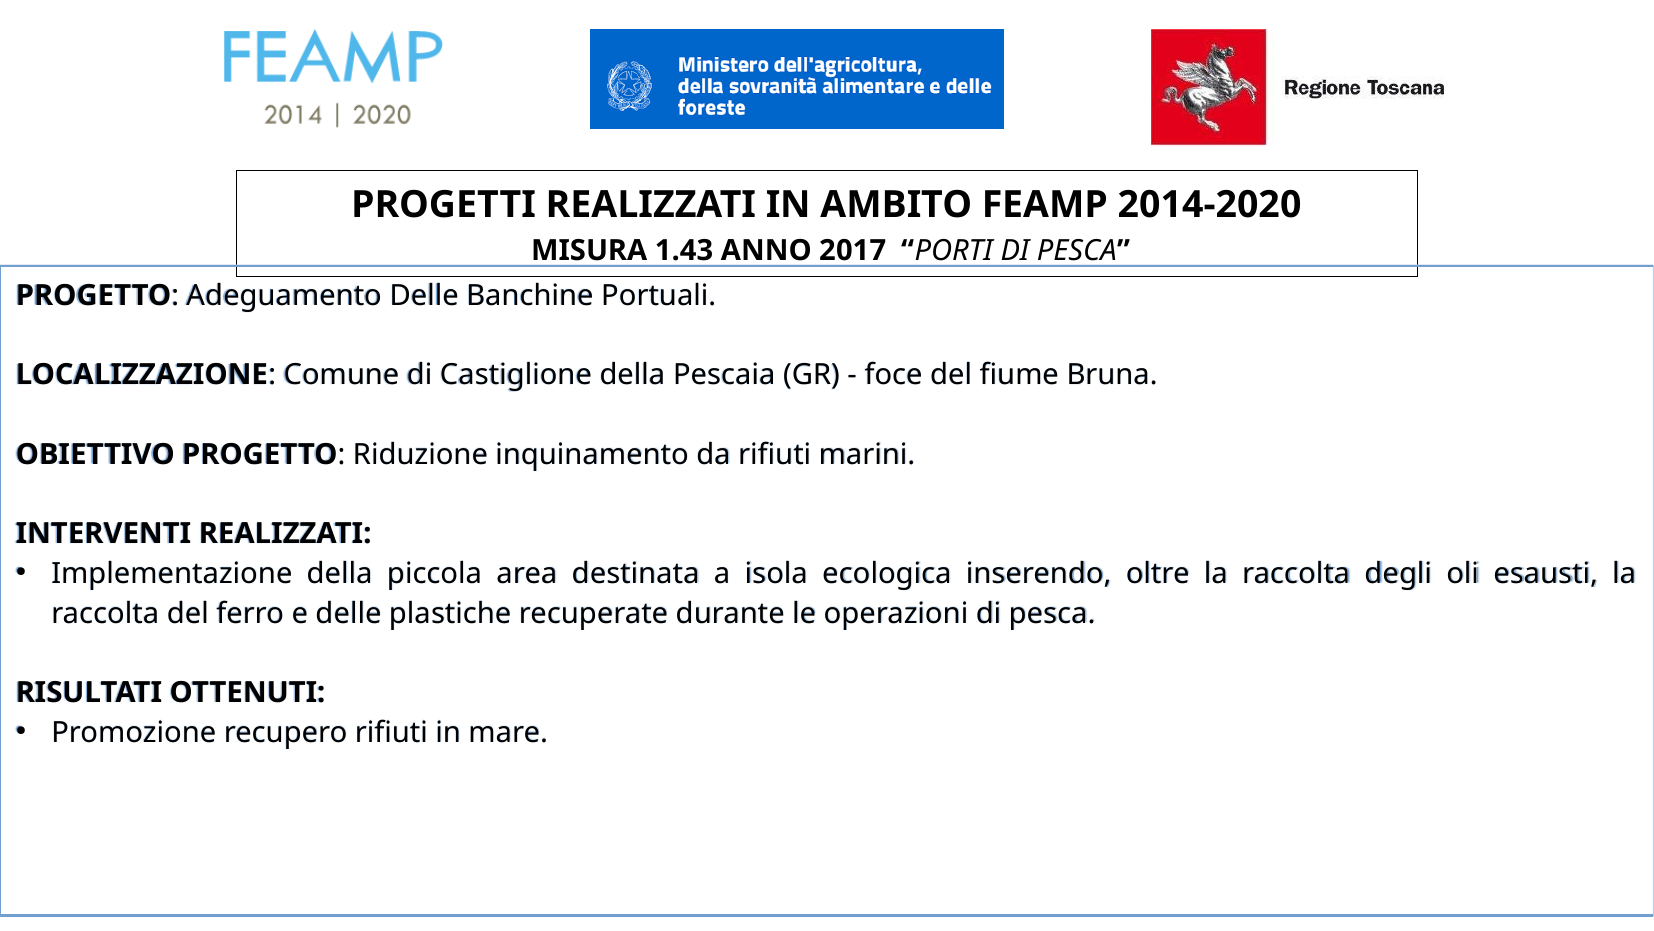

PROGETTI REALIZZATI IN AMBITO FEAMP 2014-2020
 MISURA 1.43 ANNO 2017 “PORTI DI PESCA”
PROGETTO: Adeguamento Delle Banchine Portuali.
LOCALIZZAZIONE: Comune di Castiglione della Pescaia (GR) - foce del fiume Bruna.
OBIETTIVO PROGETTO: Riduzione inquinamento da rifiuti marini.
INTERVENTI REALIZZATI:
Implementazione della piccola area destinata a isola ecologica inserendo, oltre la raccolta degli oli esausti, la raccolta del ferro e delle plastiche recuperate durante le operazioni di pesca.
RISULTATI OTTENUTI:
Promozione recupero rifiuti in mare.